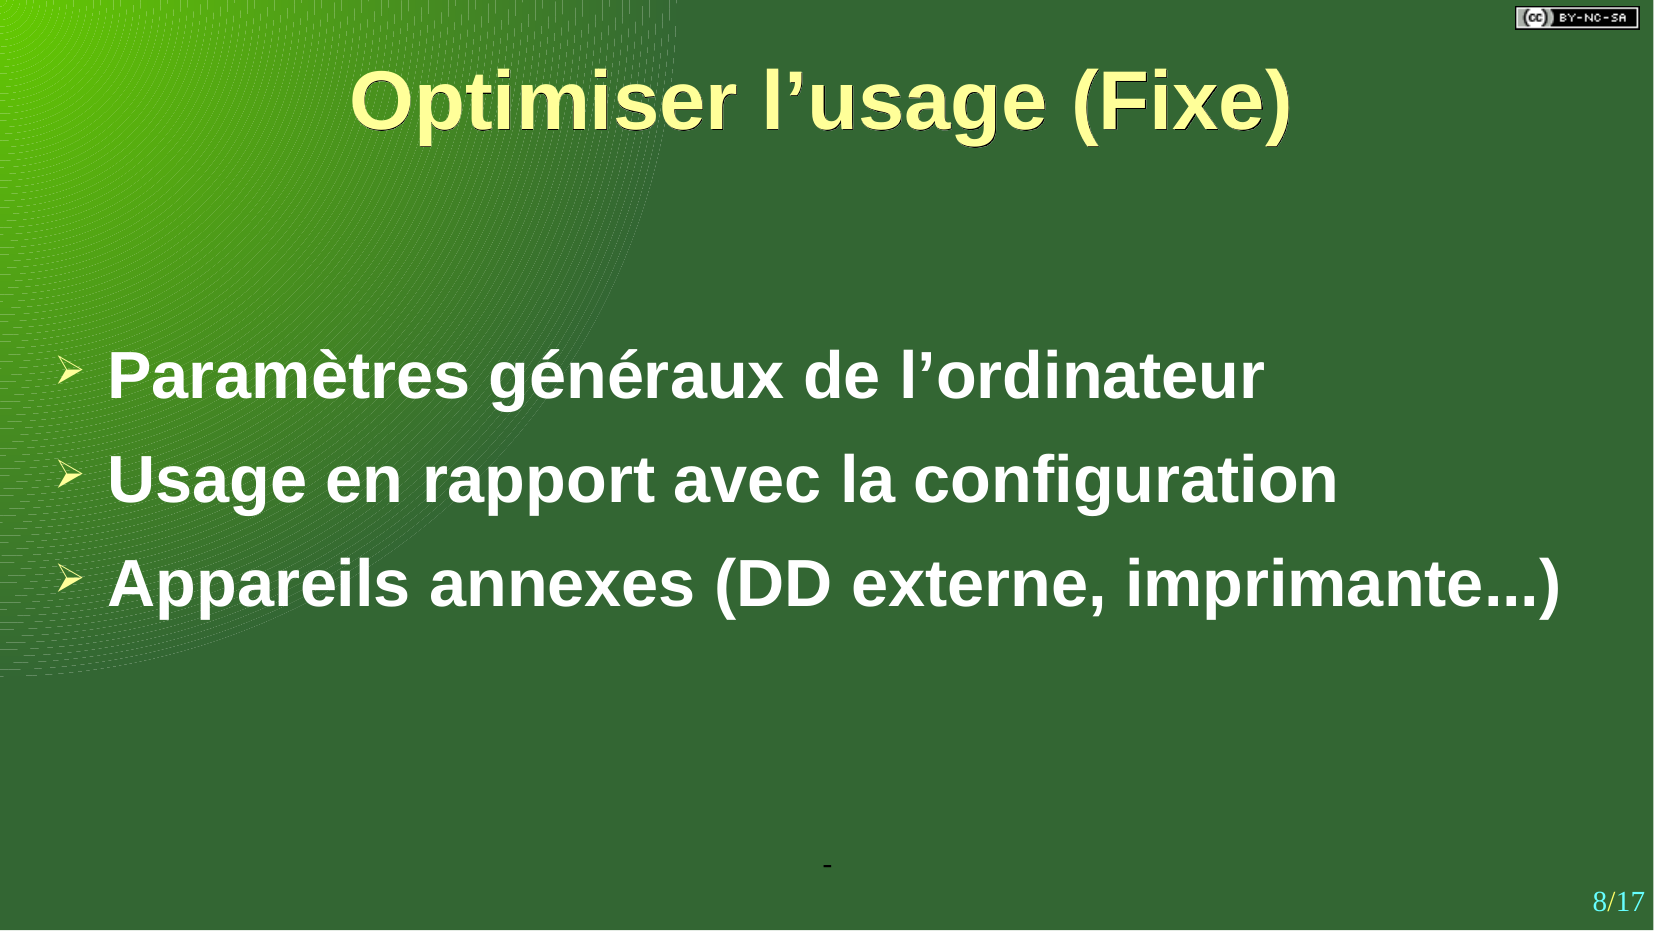

# Optimiser l’usage (Fixe)
Paramètres généraux de l’ordinateur
Usage en rapport avec la configuration
Appareils annexes (DD externe, imprimante...)
-
8